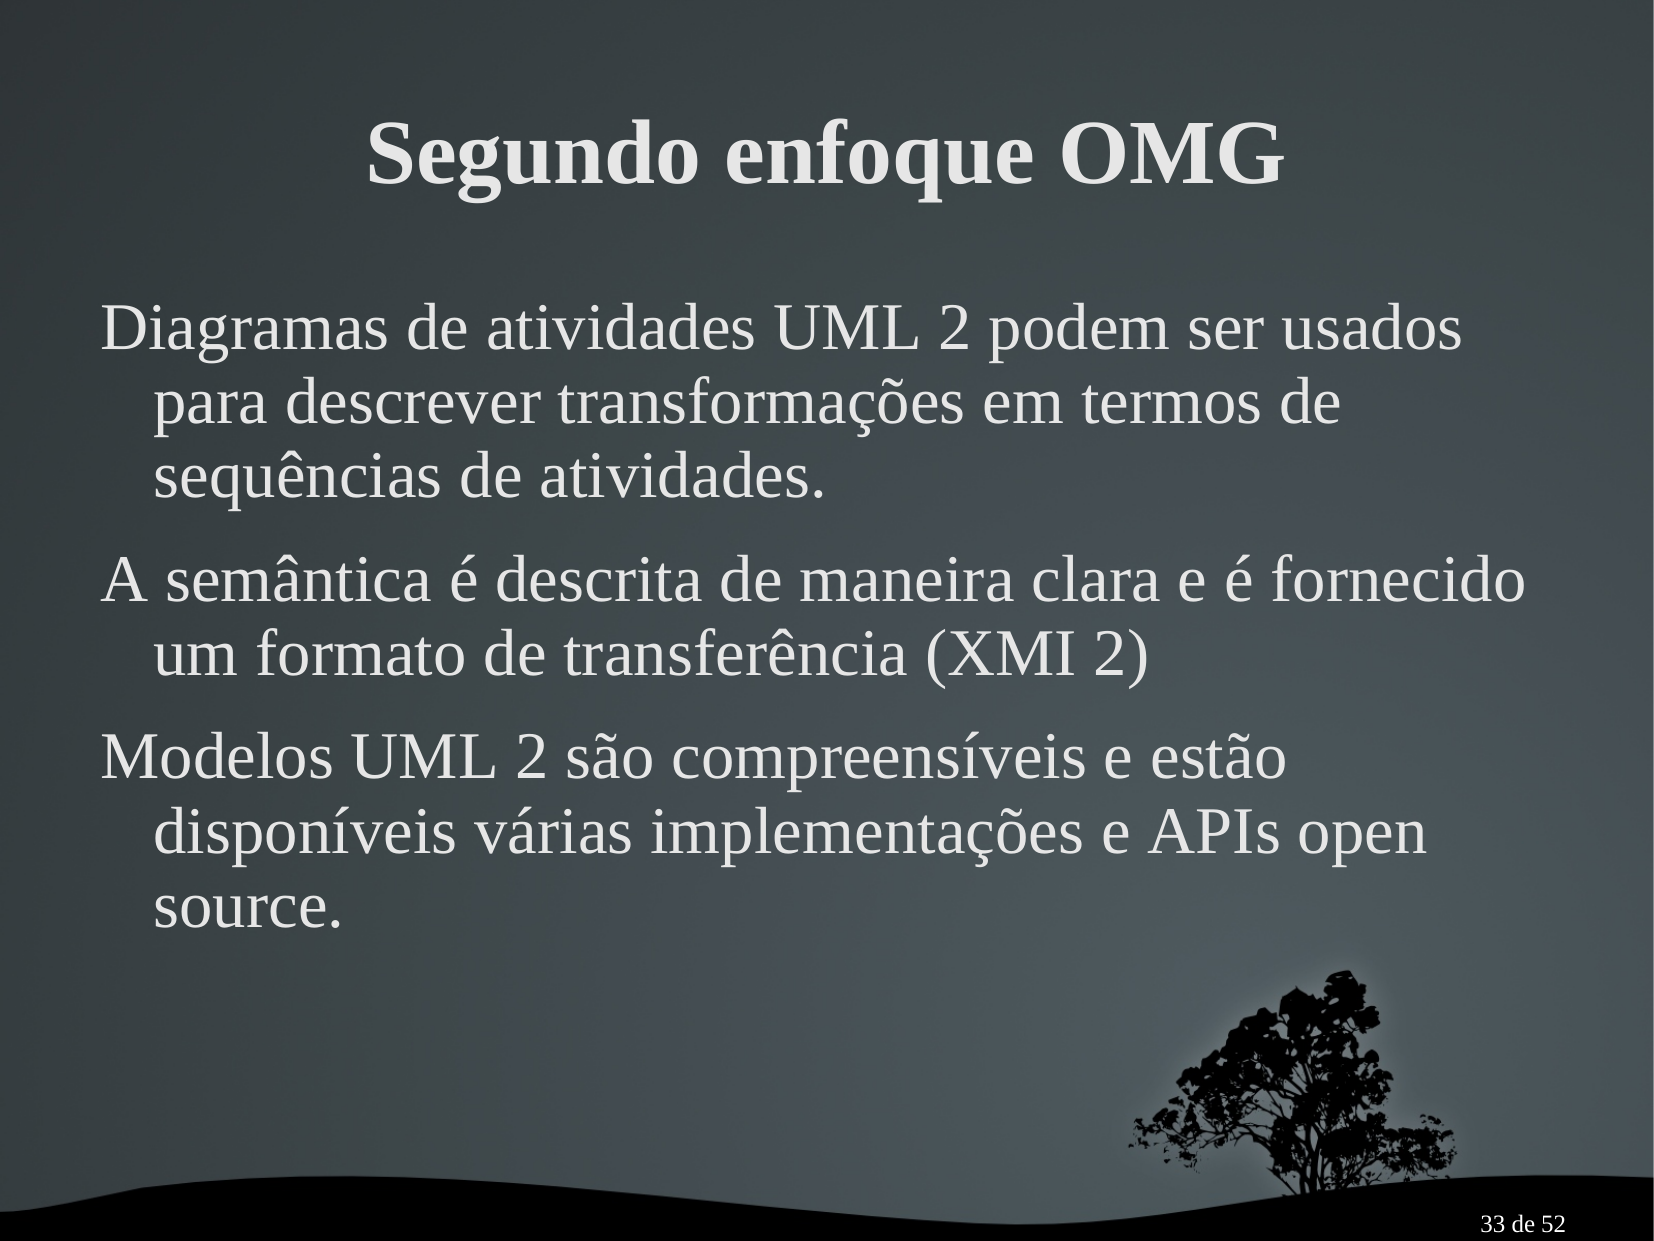

# Segundo enfoque OMG
Diagramas de atividades UML 2 podem ser usados para descrever transformações em termos de sequências de atividades.
A semântica é descrita de maneira clara e é fornecido um formato de transferência (XMI 2)
Modelos UML 2 são compreensíveis e estão disponíveis várias implementações e APIs open source.
33